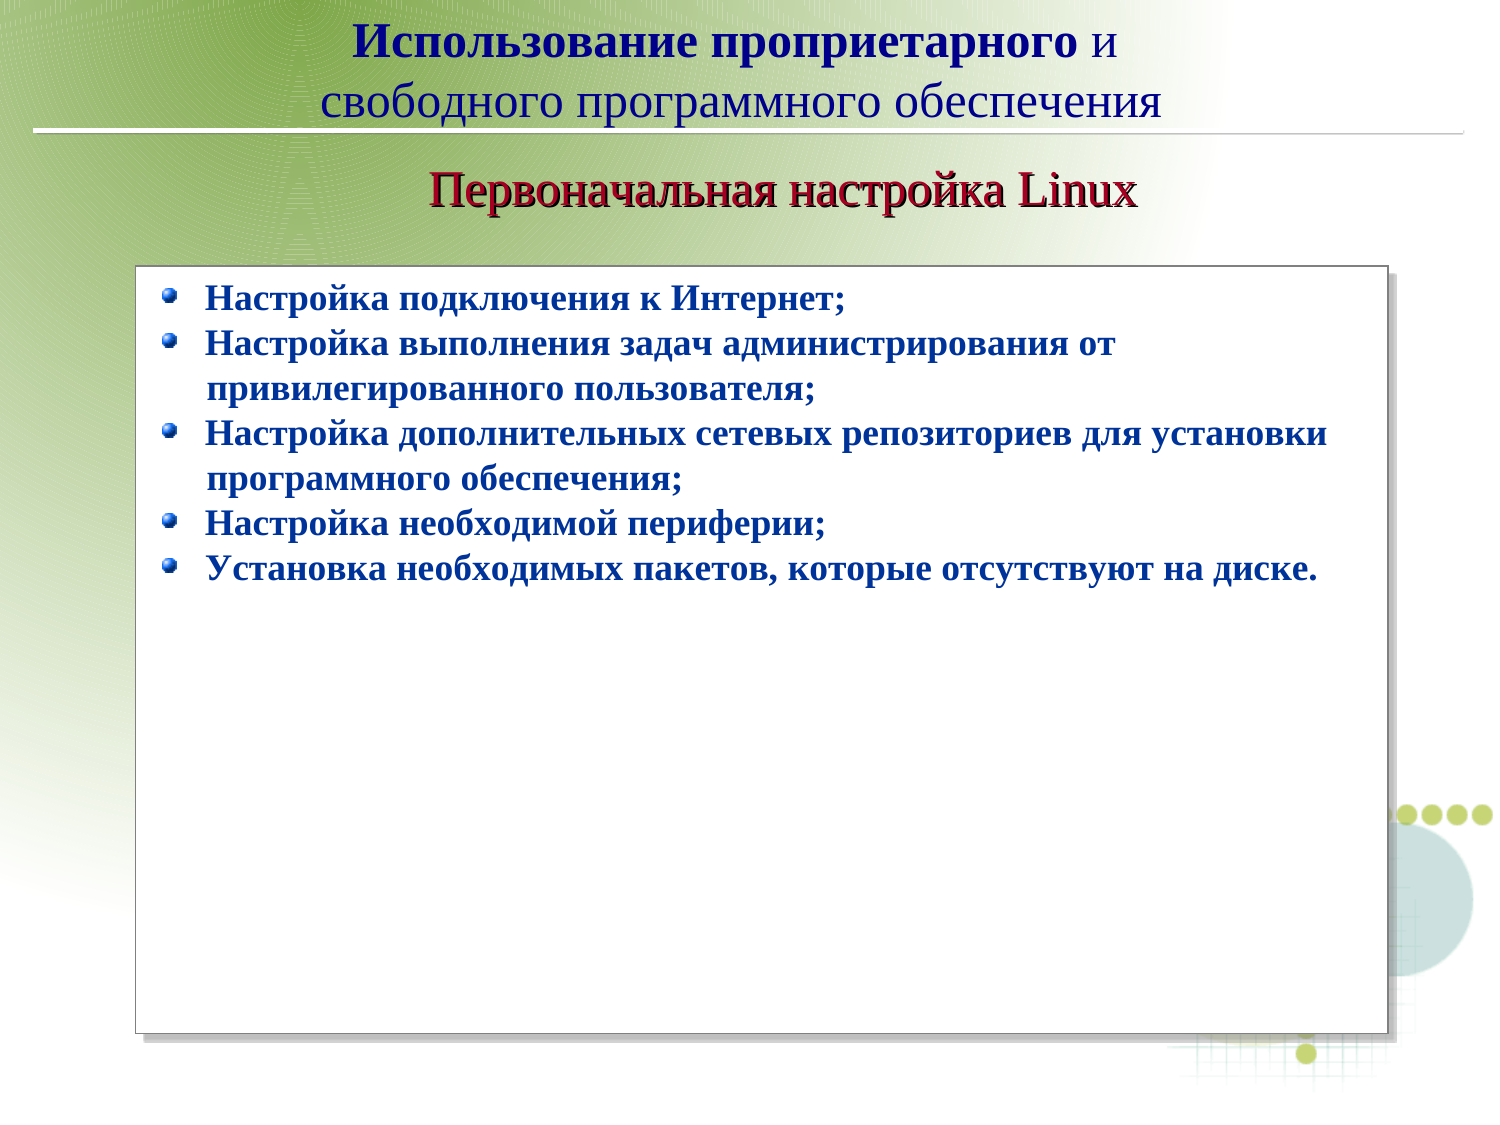

Использование проприетарного и
свободного программного обеспечения
Первоначальная настройка Linux
 Настройка подключения к Интернет;
 Настройка выполнения задач администрирования от привилегированного пользователя;
 Настройка дополнительных сетевых репозиториев для установки программного обеспечения;
 Настройка необходимой периферии;
 Установка необходимых пакетов, которые отсутствуют на диске.